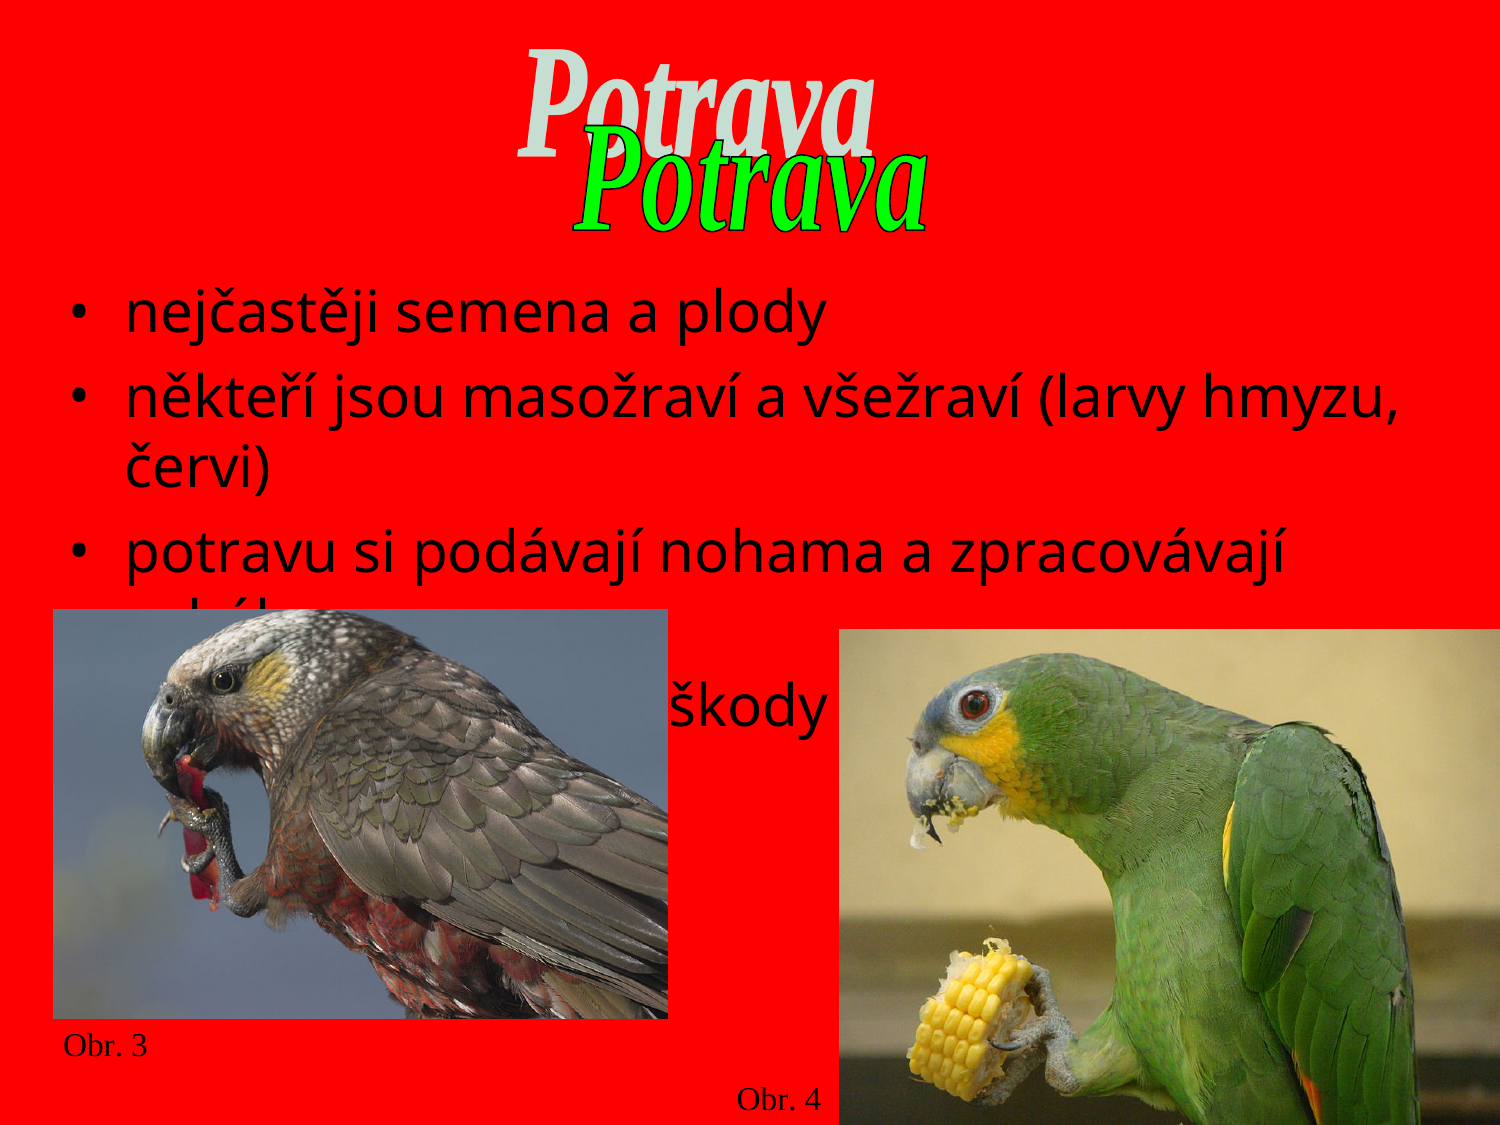

Potrava
# nejčastěji semena a plody
někteří jsou masožraví a všežraví (larvy hmyzu, červi)
potravu si podávají nohama a zpracovávají zobákem
mohou způsobovat škody na polích
 Obr. 3
 Obr. 4